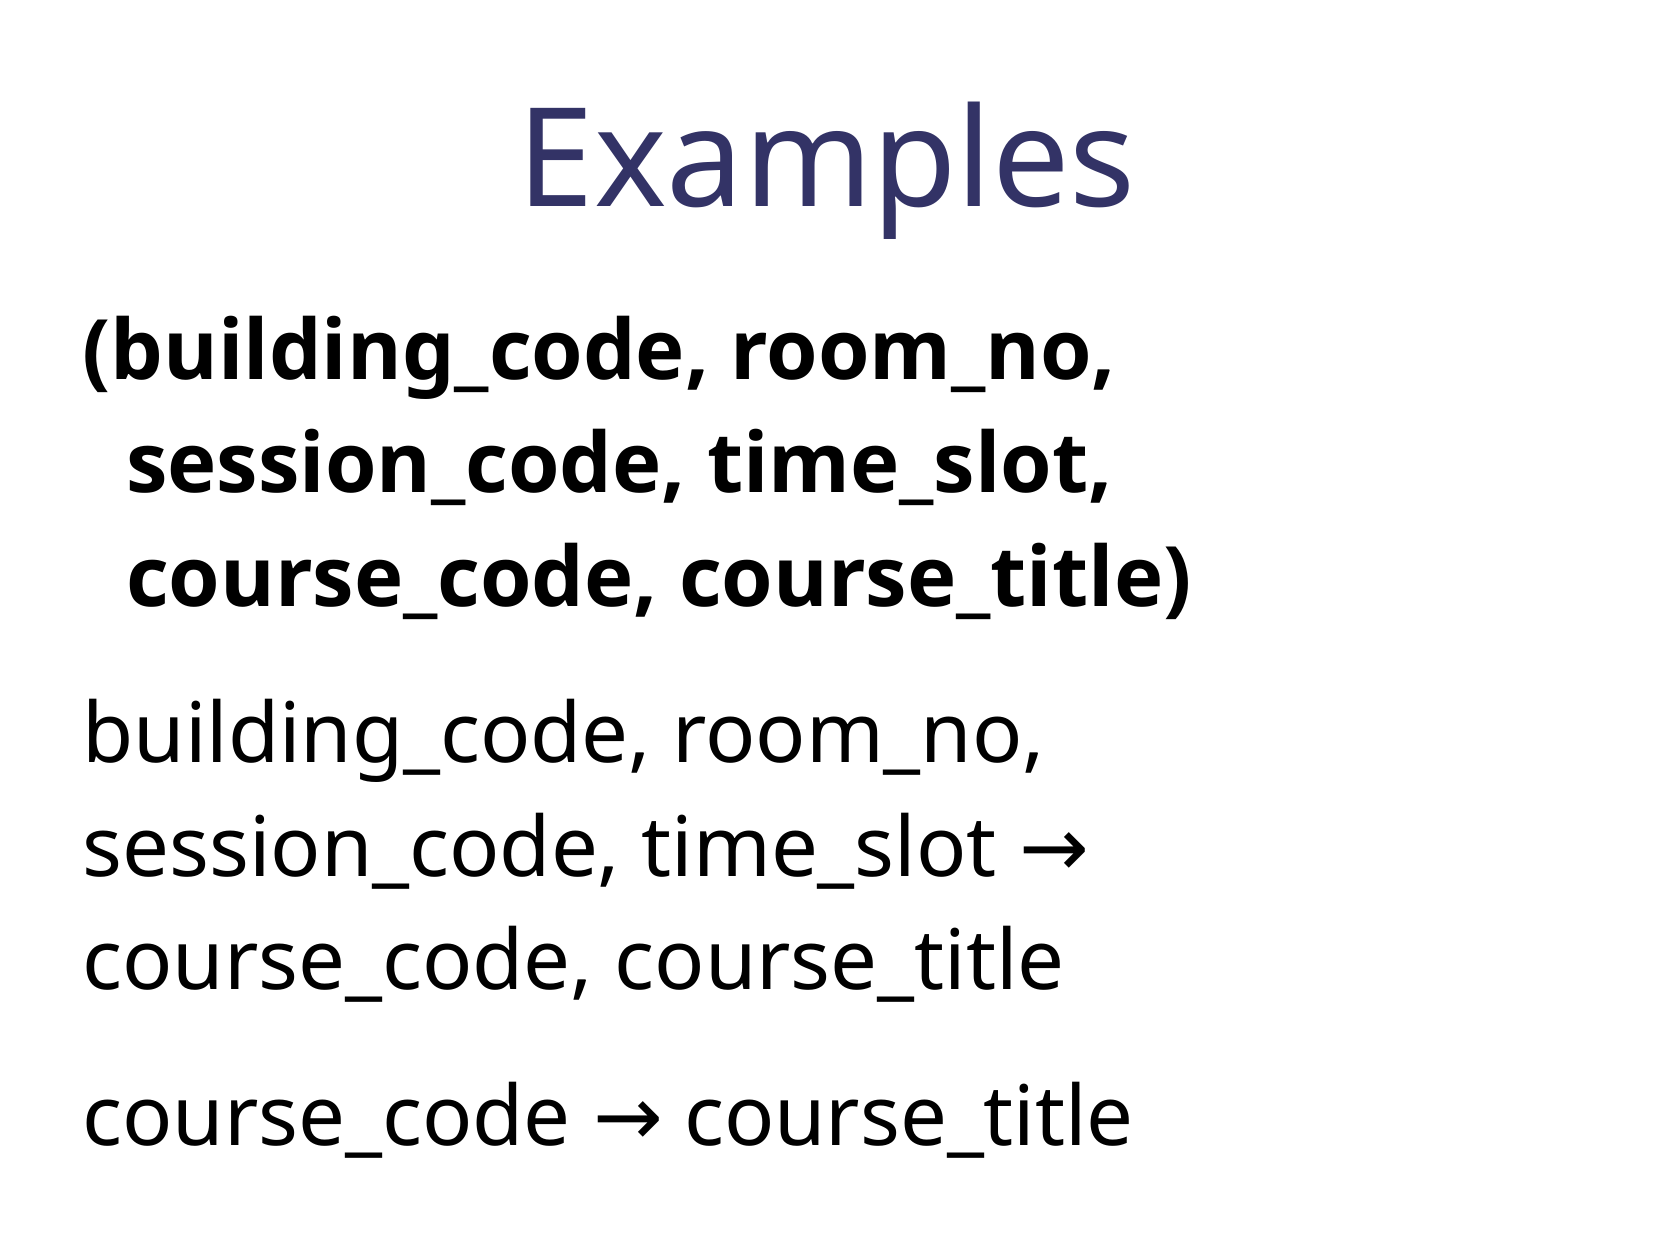

# Examples
(building_code, room_no,
 session_code, time_slot,
 course_code, course_title)
building_code, room_no, session_code, time_slot → course_code, course_title
course_code → course_title